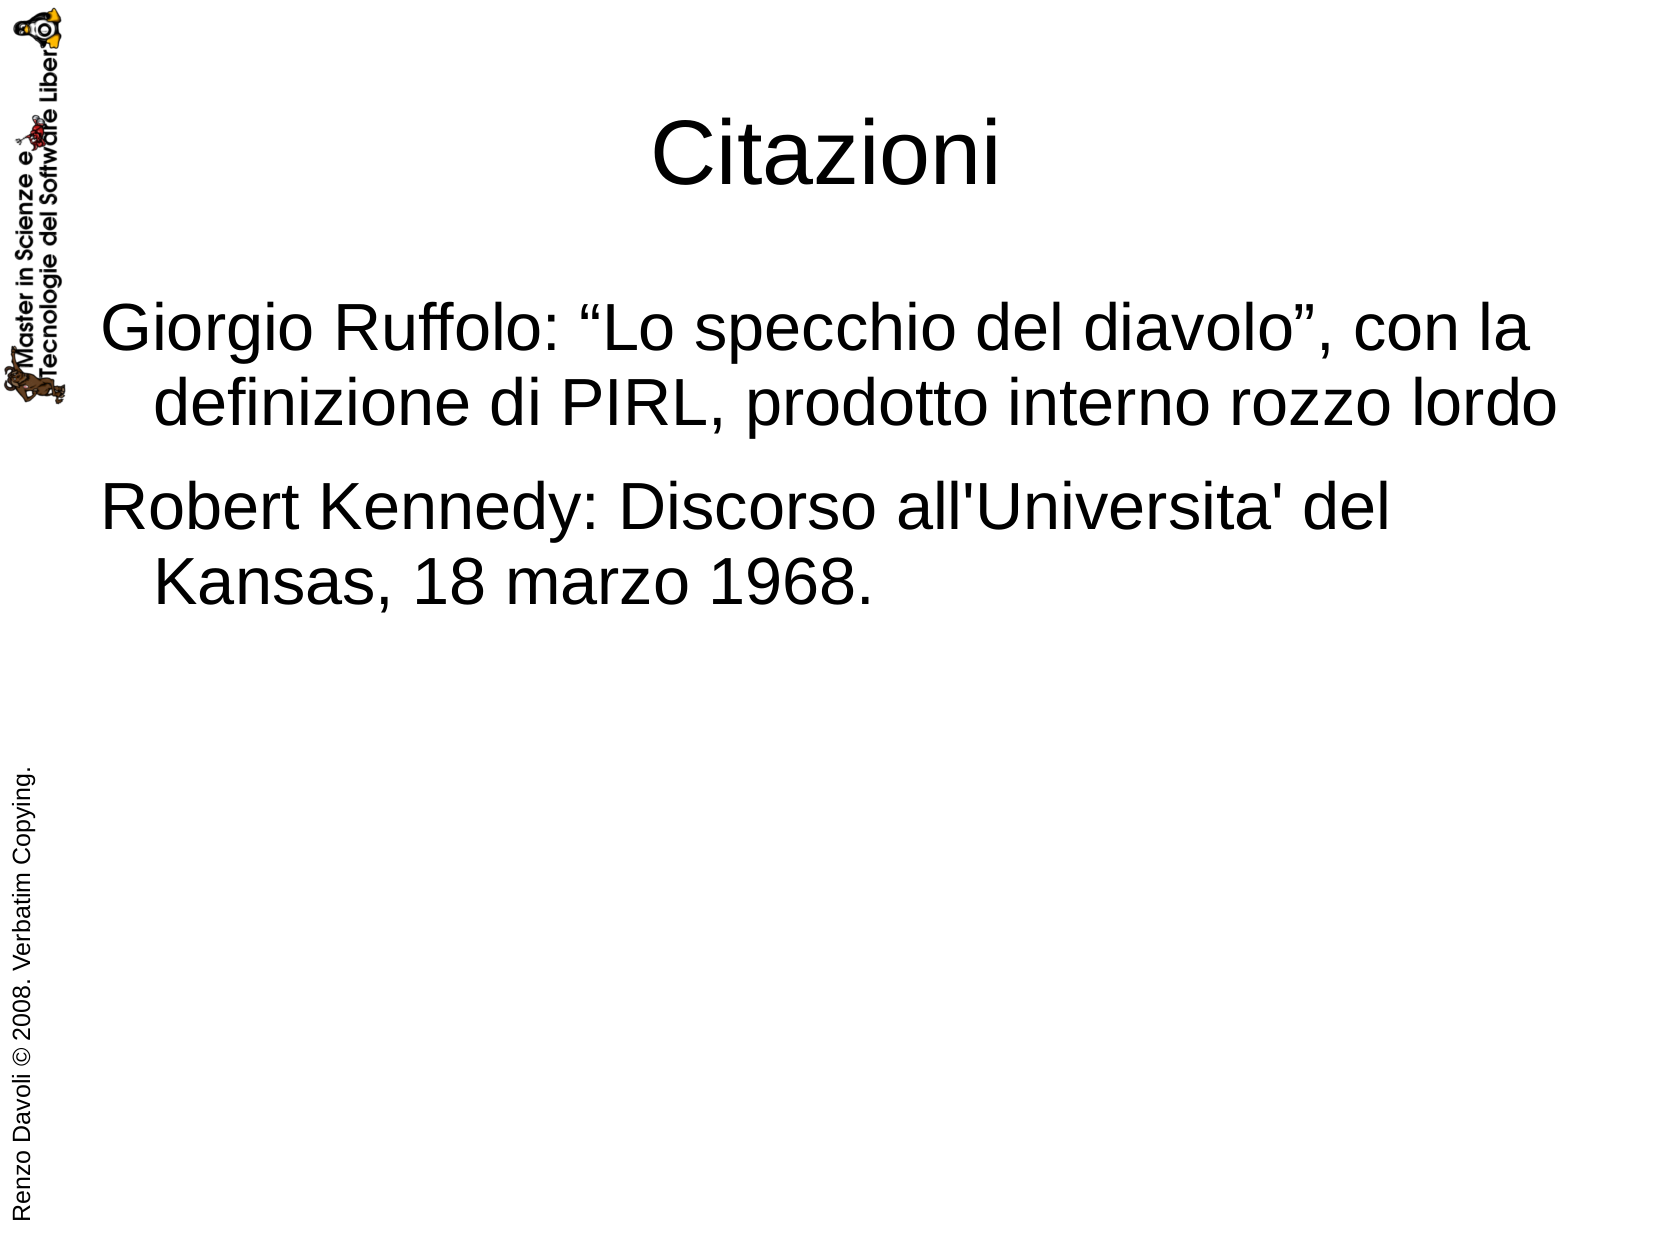

# Citazioni
Giorgio Ruffolo: “Lo specchio del diavolo”, con la definizione di PIRL, prodotto interno rozzo lordo
Robert Kennedy: Discorso all'Universita' del Kansas, 18 marzo 1968.